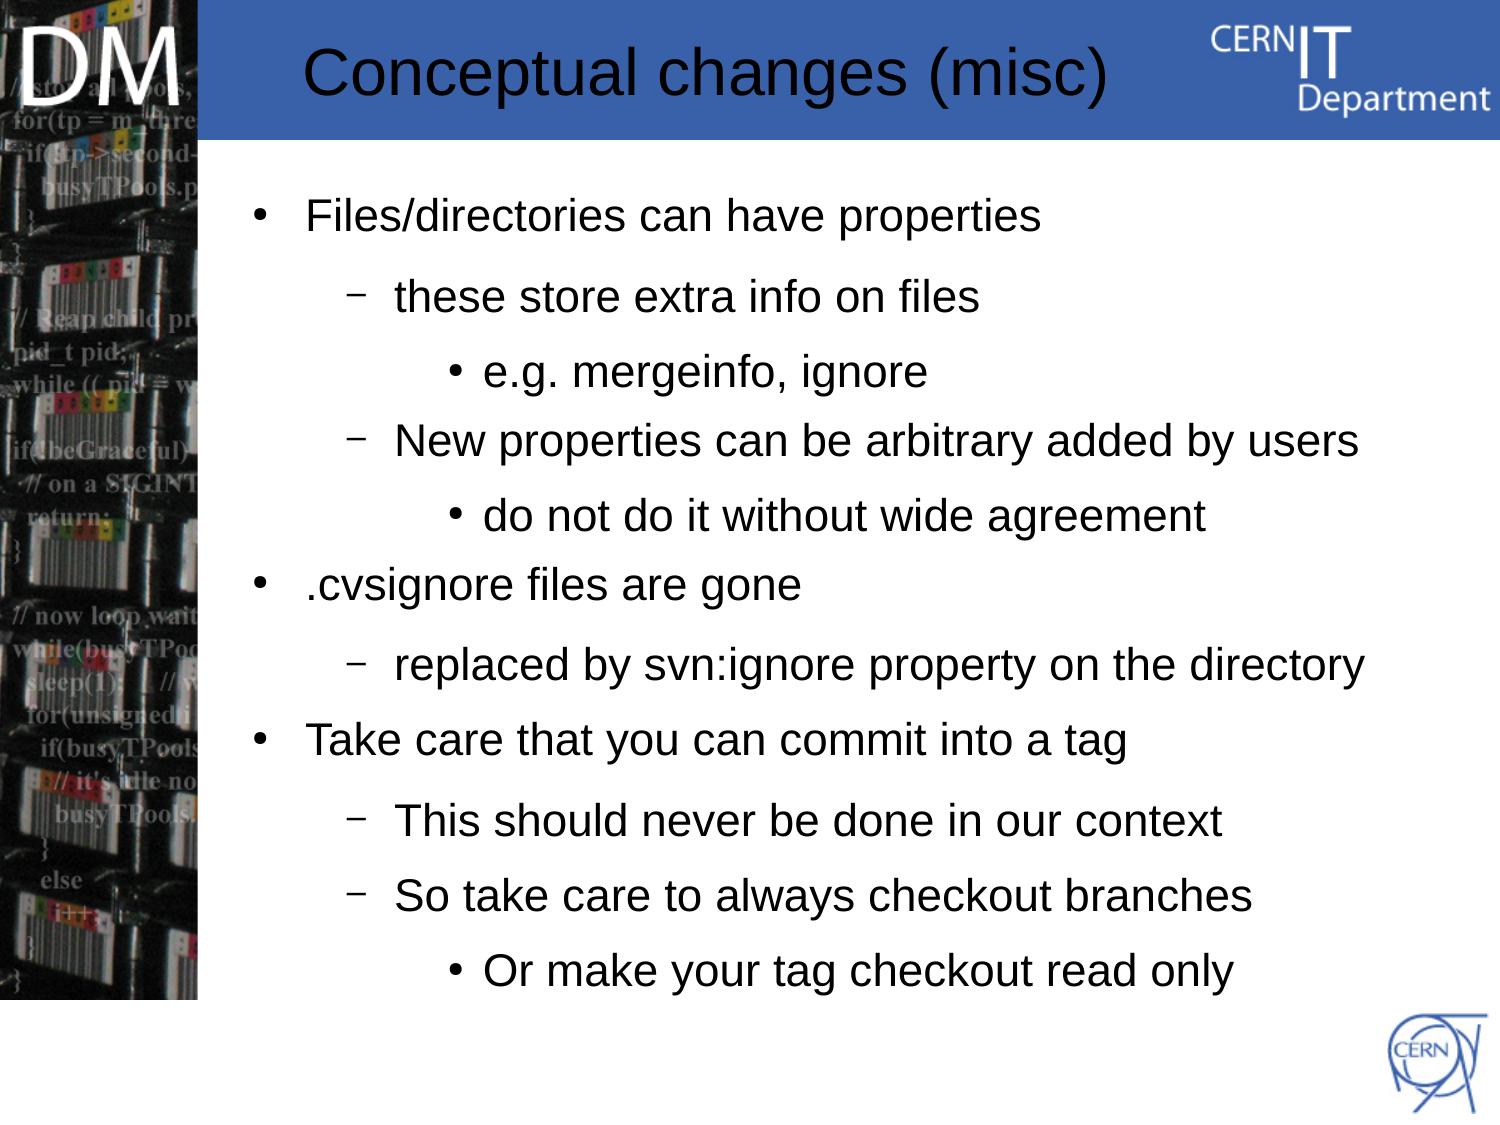

# Conceptual changes (misc)
Files/directories can have properties
these store extra info on files
e.g. mergeinfo, ignore
New properties can be arbitrary added by users
do not do it without wide agreement
.cvsignore files are gone
replaced by svn:ignore property on the directory
Take care that you can commit into a tag
This should never be done in our context
So take care to always checkout branches
Or make your tag checkout read only